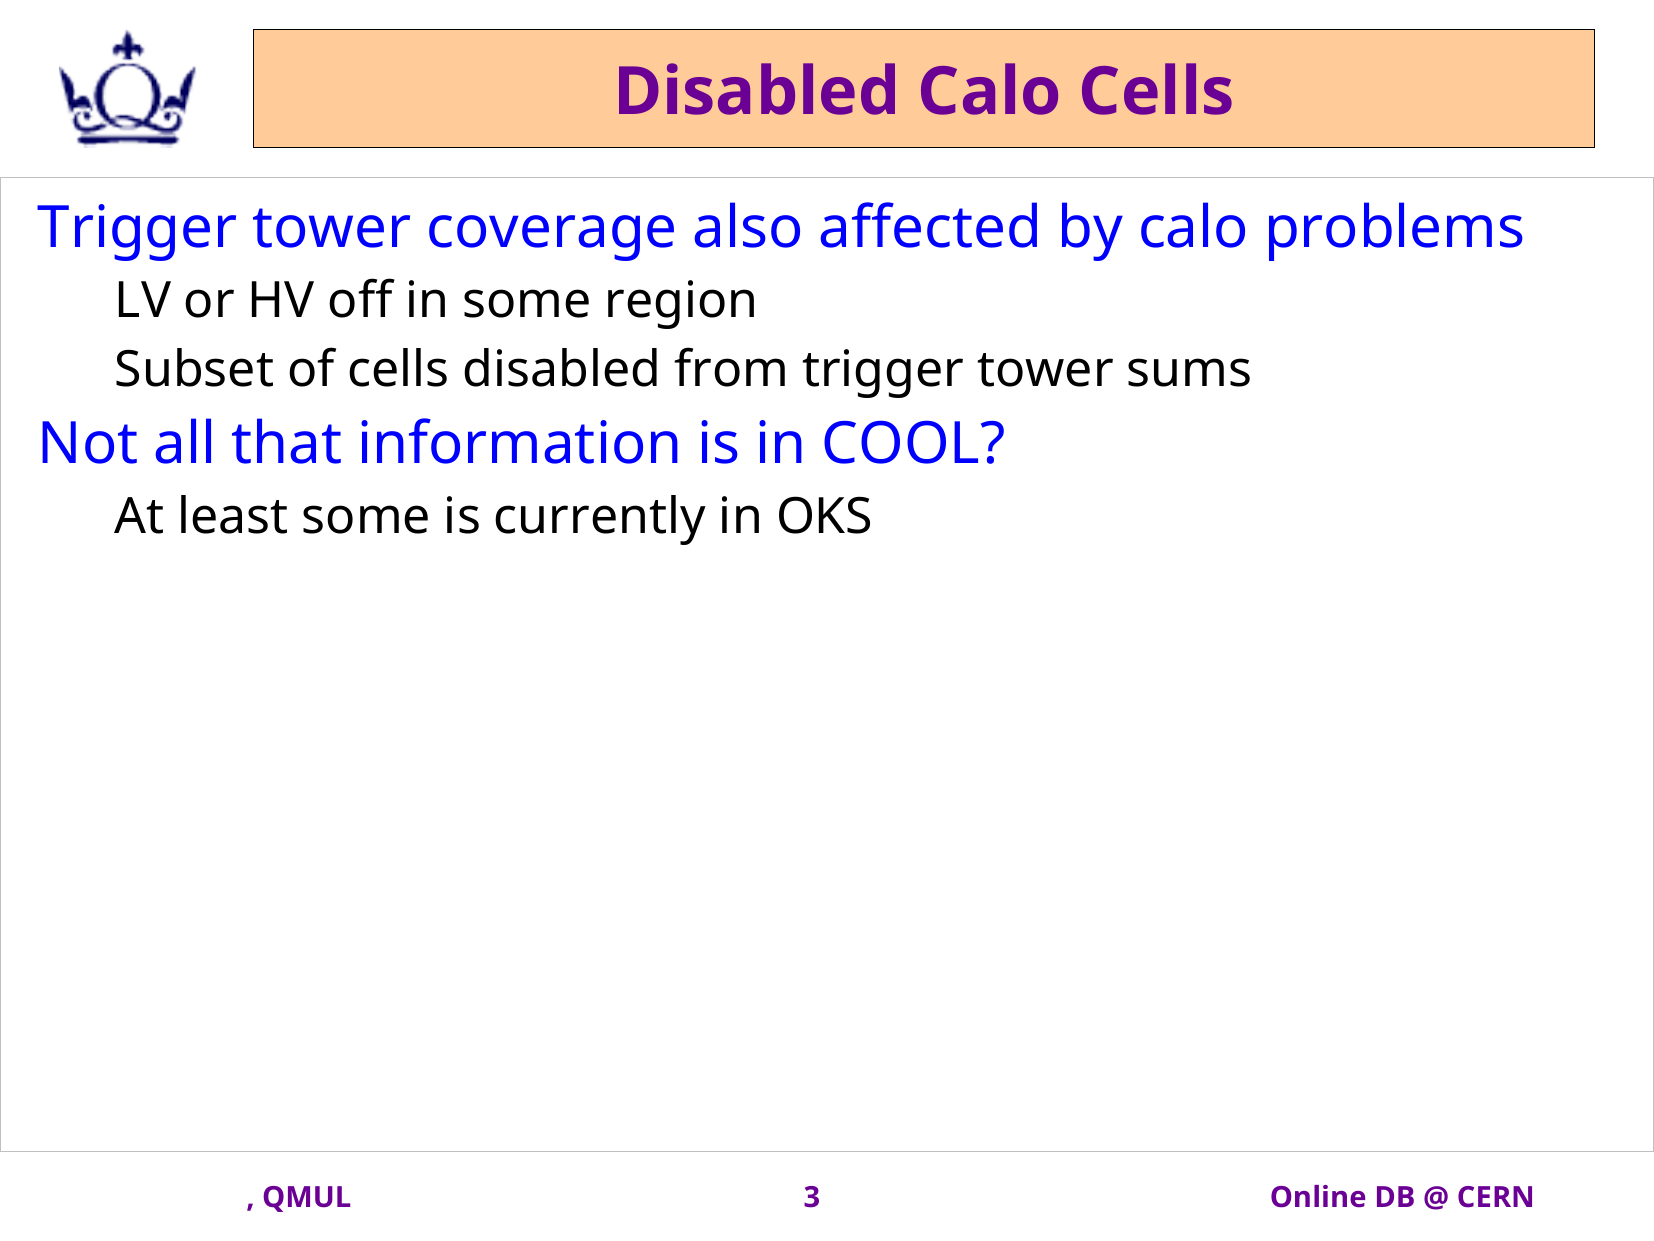

# Disabled Calo Cells
Trigger tower coverage also affected by calo problems
LV or HV off in some region
Subset of cells disabled from trigger tower sums
Not all that information is in COOL?
At least some is currently in OKS